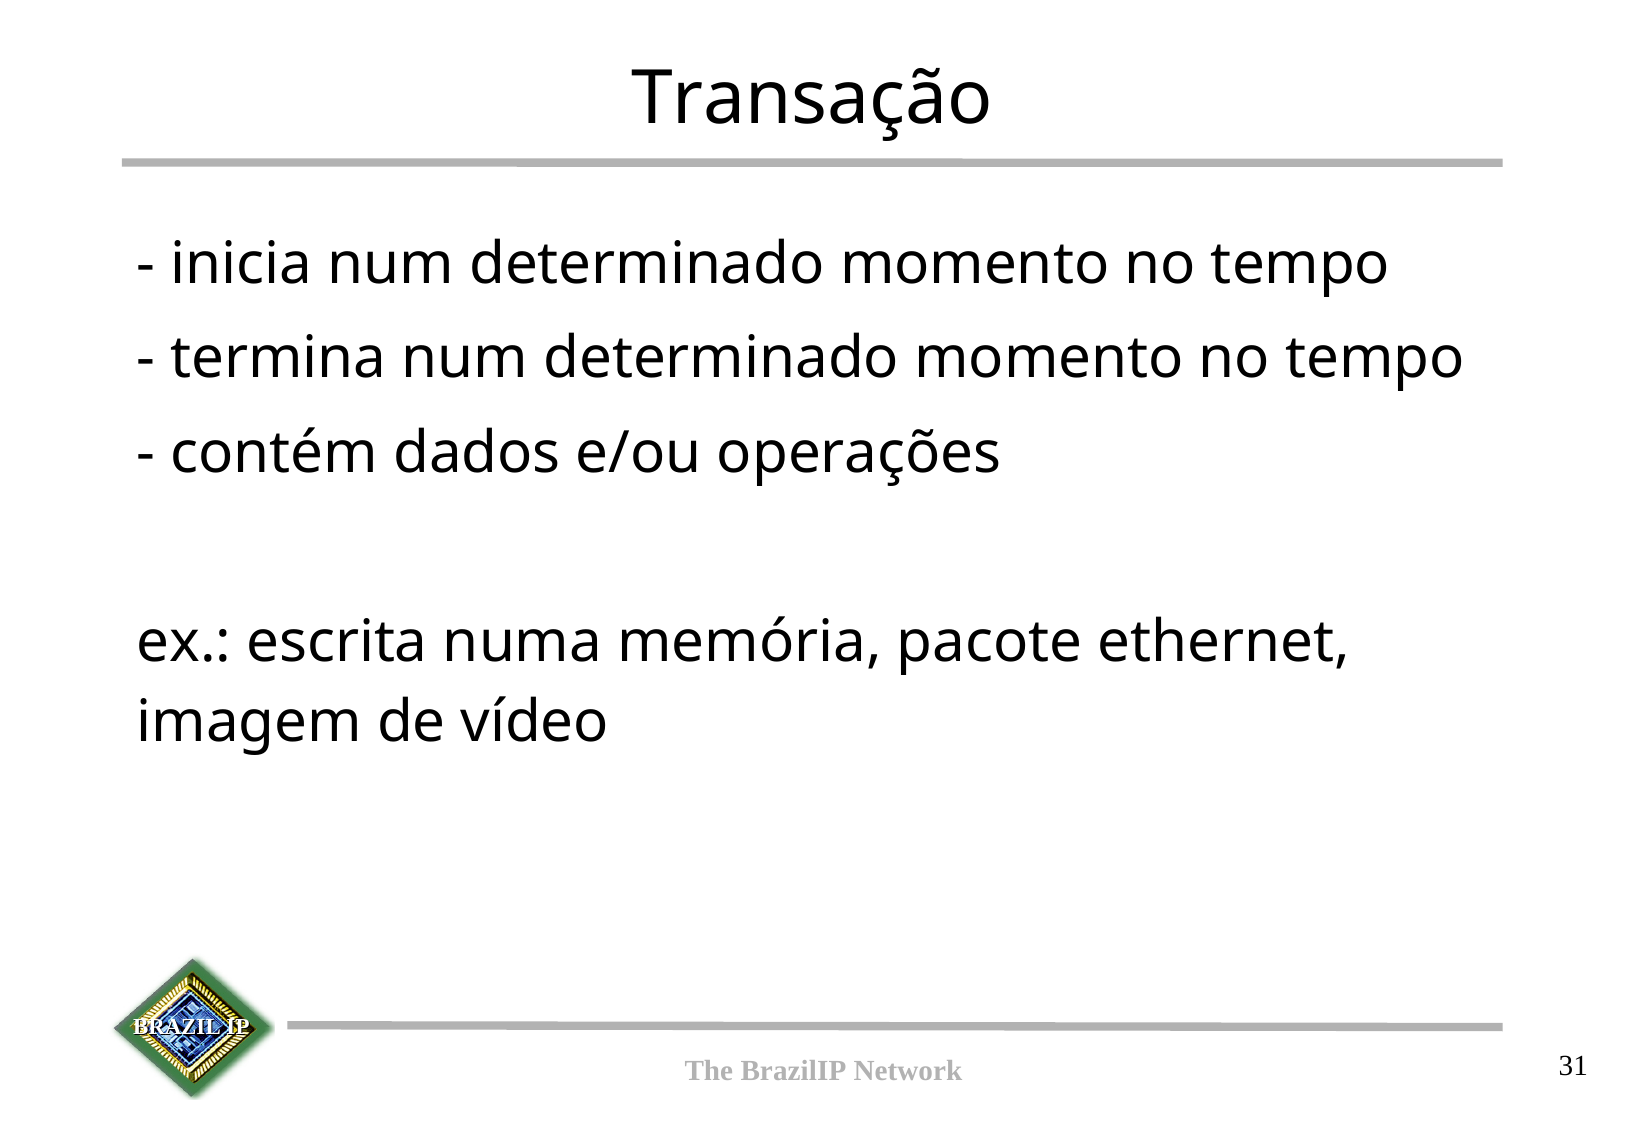

# Transação
- inicia num determinado momento no tempo
- termina num determinado momento no tempo
- contém dados e/ou operações
ex.: escrita numa memória, pacote ethernet, imagem de vídeo
31